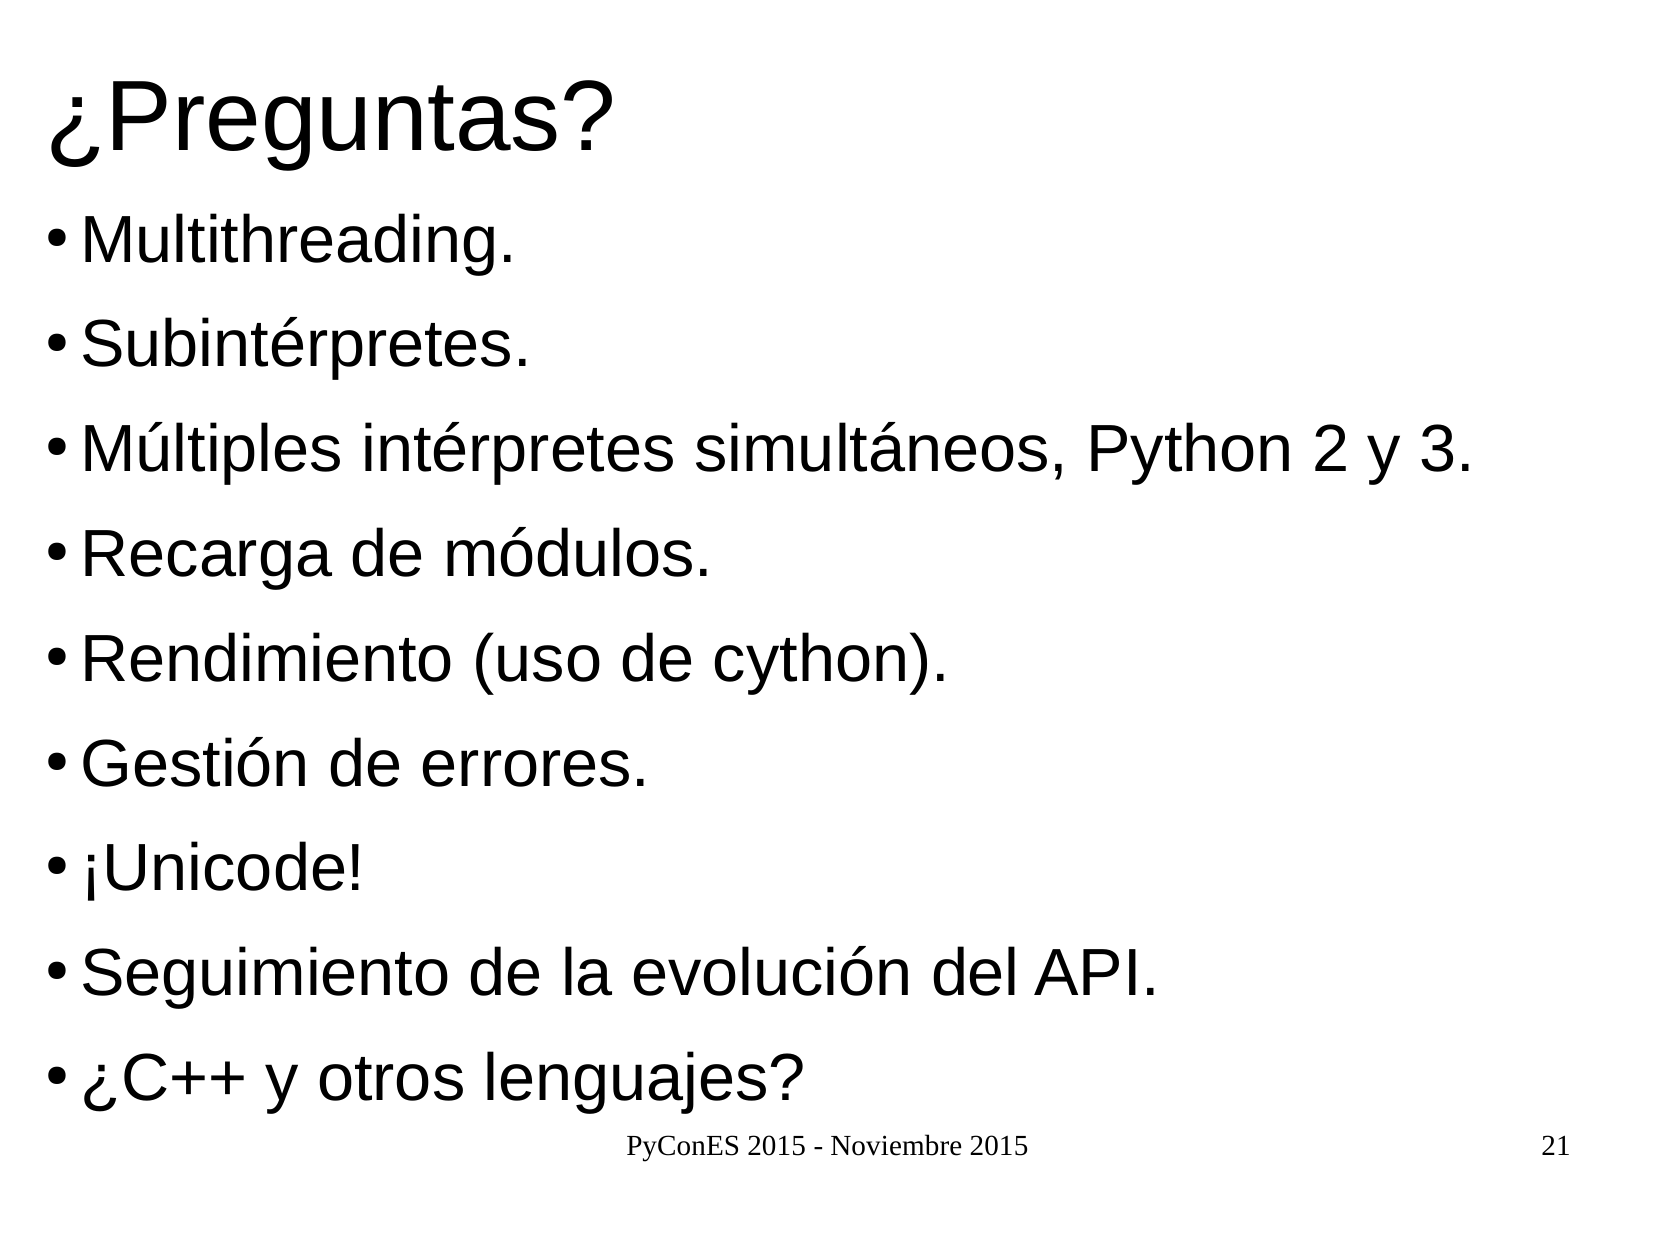

# ¿Preguntas?
Multithreading.
Subintérpretes.
Múltiples intérpretes simultáneos, Python 2 y 3.
Recarga de módulos.
Rendimiento (uso de cython).
Gestión de errores.
¡Unicode!
Seguimiento de la evolución del API.
¿C++ y otros lenguajes?
PyConES 2015 - Noviembre 2015
21